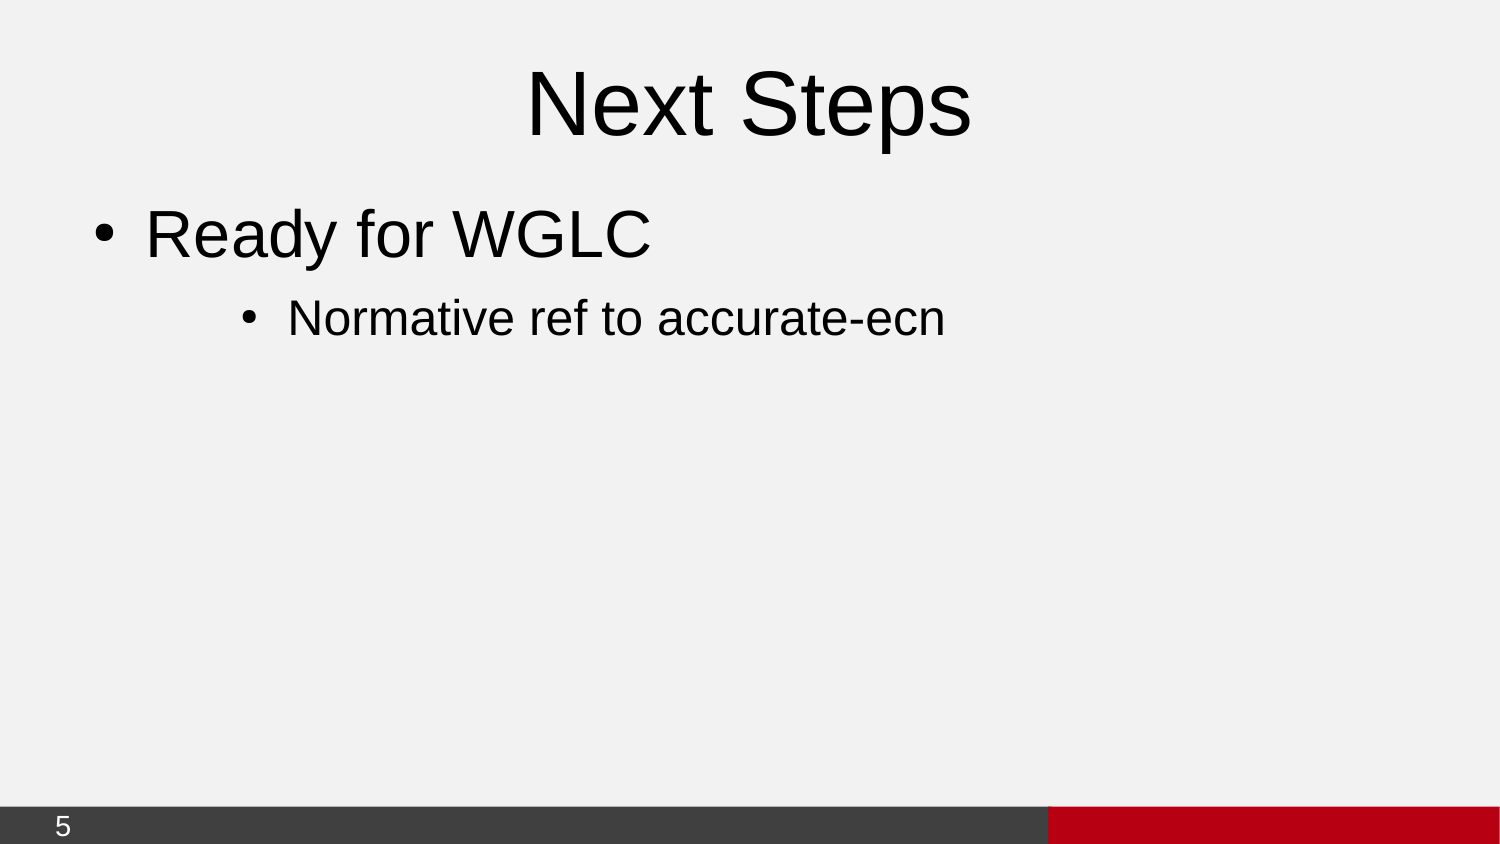

# Next Steps
Ready for WGLC
Normative ref to accurate-ecn
5